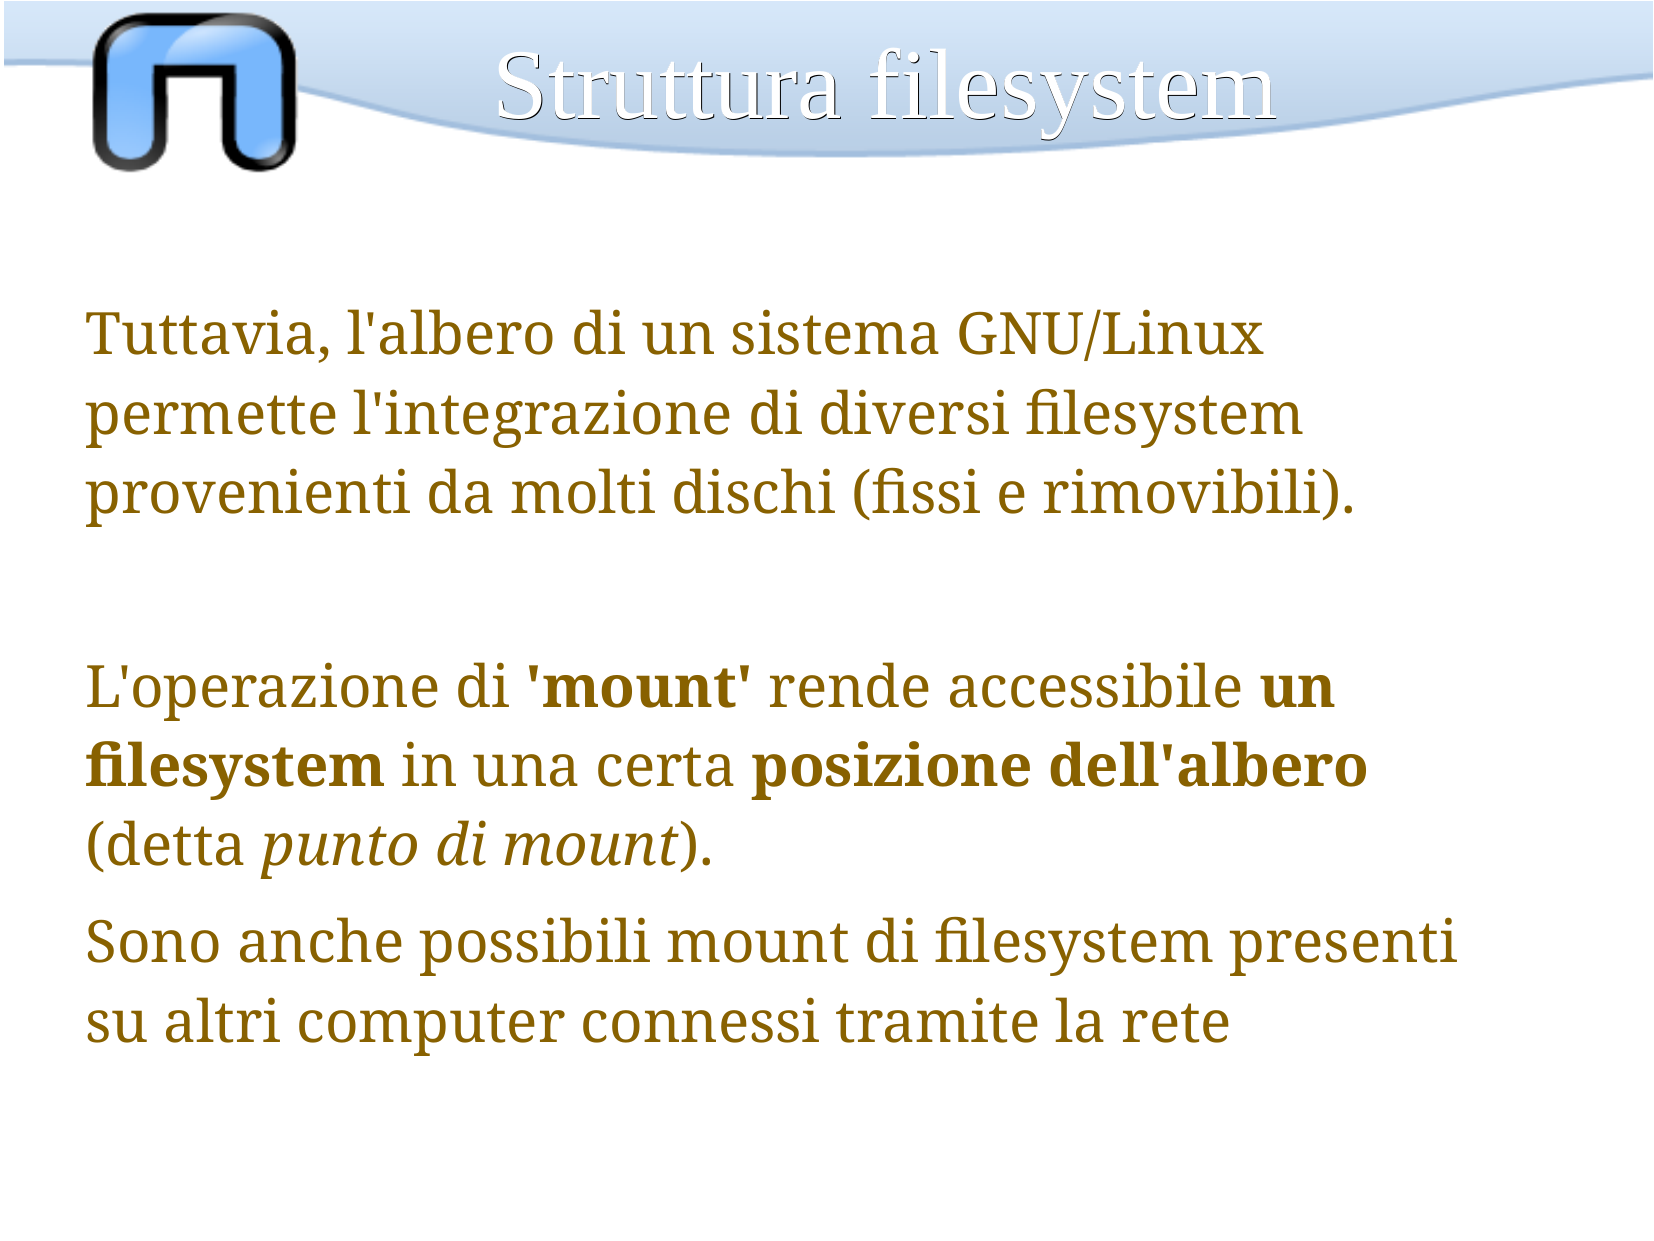

Struttura filesystem
# Tuttavia, l'albero di un sistema GNU/Linux permette l'integrazione di diversi filesystem provenienti da molti dischi (fissi e rimovibili).
L'operazione di 'mount' rende accessibile un filesystem in una certa posizione dell'albero (detta punto di mount).
Sono anche possibili mount di filesystem presenti su altri computer connessi tramite la rete